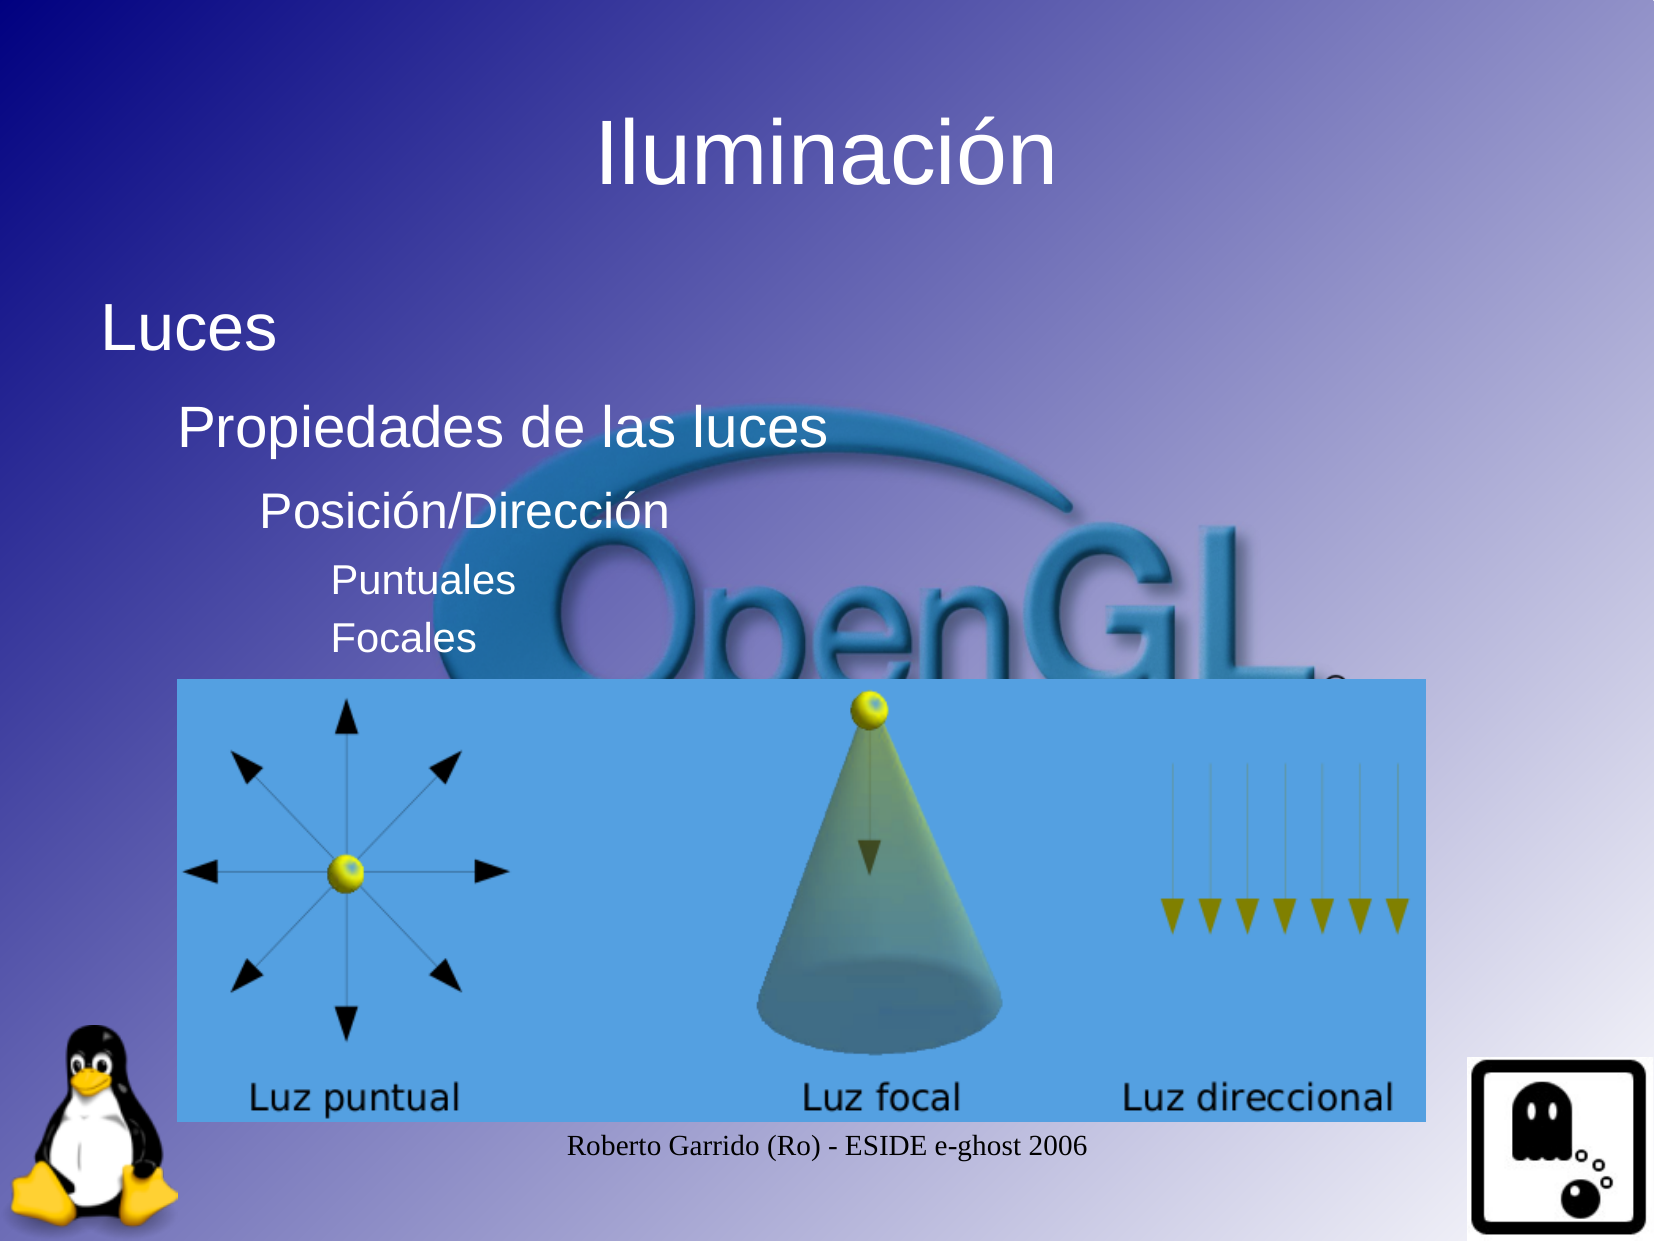

# Iluminación
Luces
Propiedades de las luces
Posición/Dirección
Puntuales
Focales
Roberto Garrido (Ro) - ESIDE e-ghost 2006